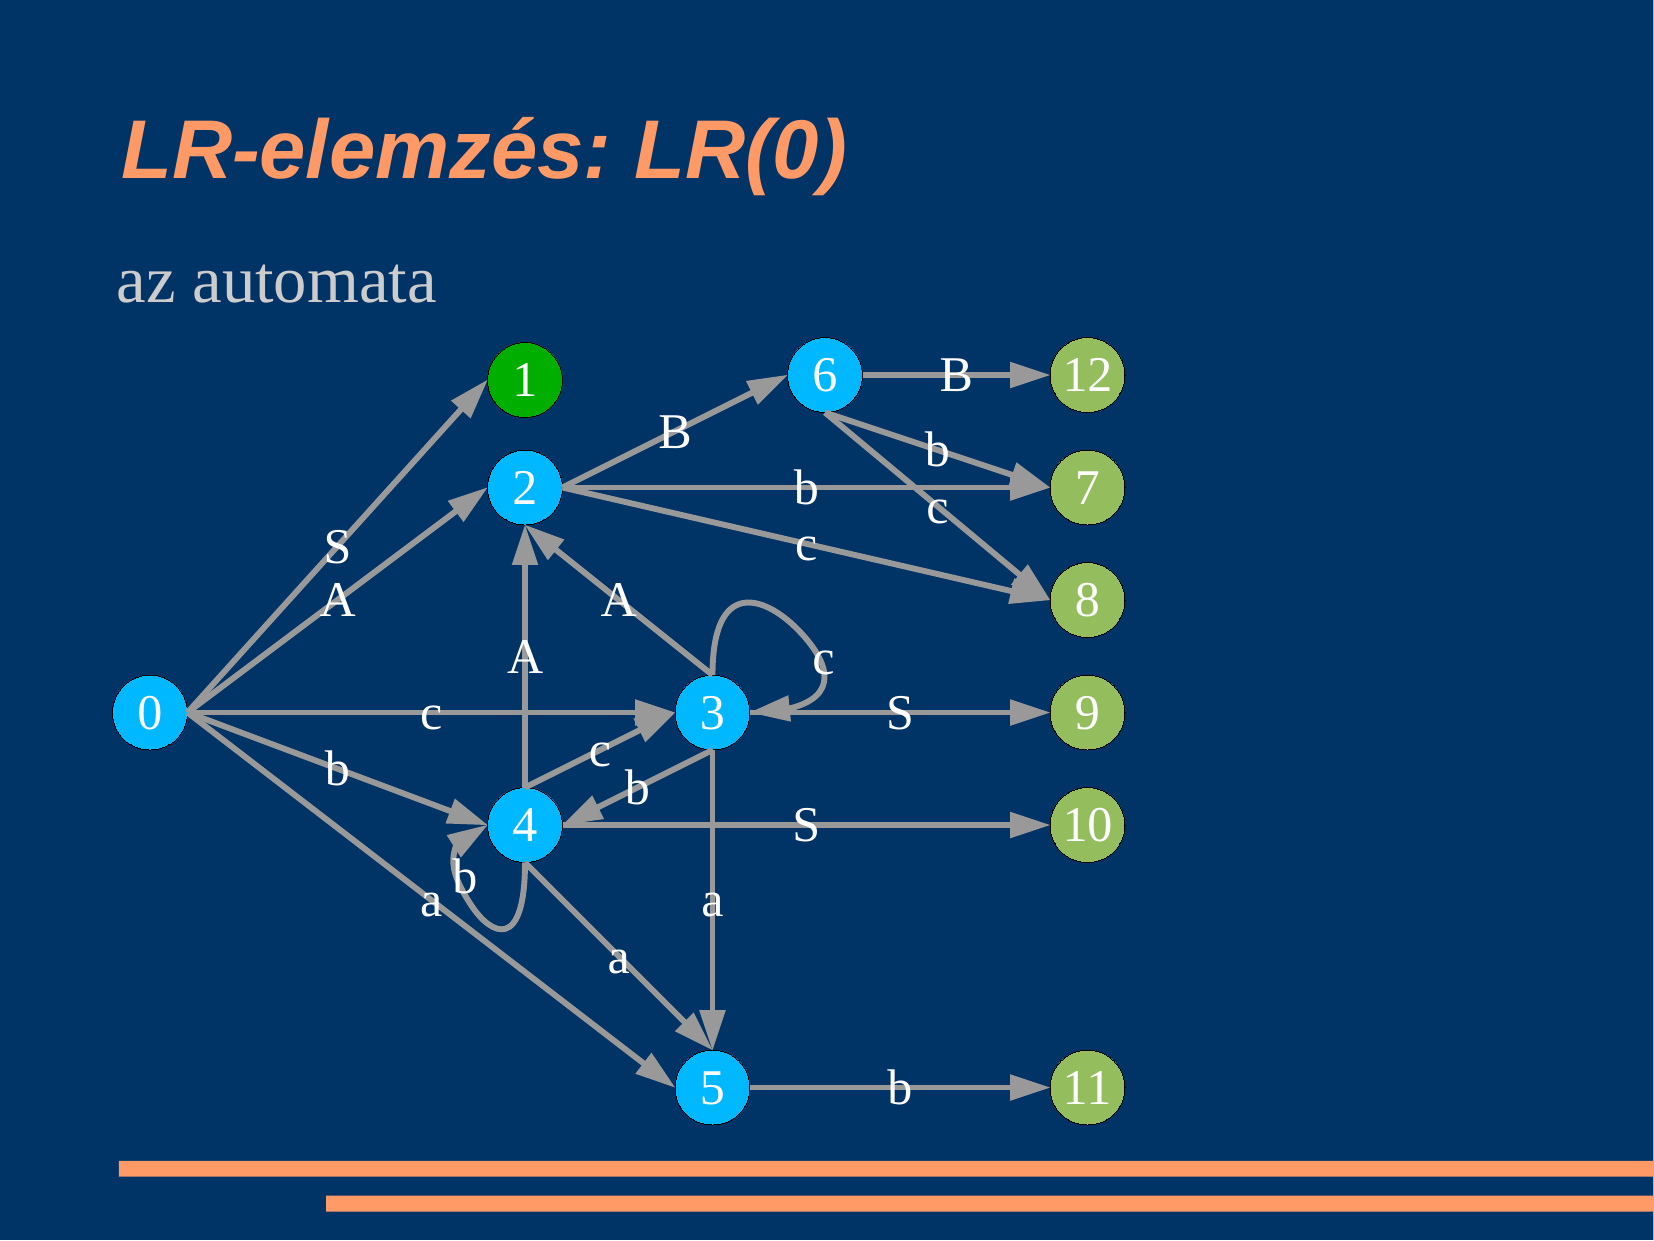

# LR-elemzés: LR(0)
az automata
6
12
1
2
7
8
0
3
9
4
10
5
11